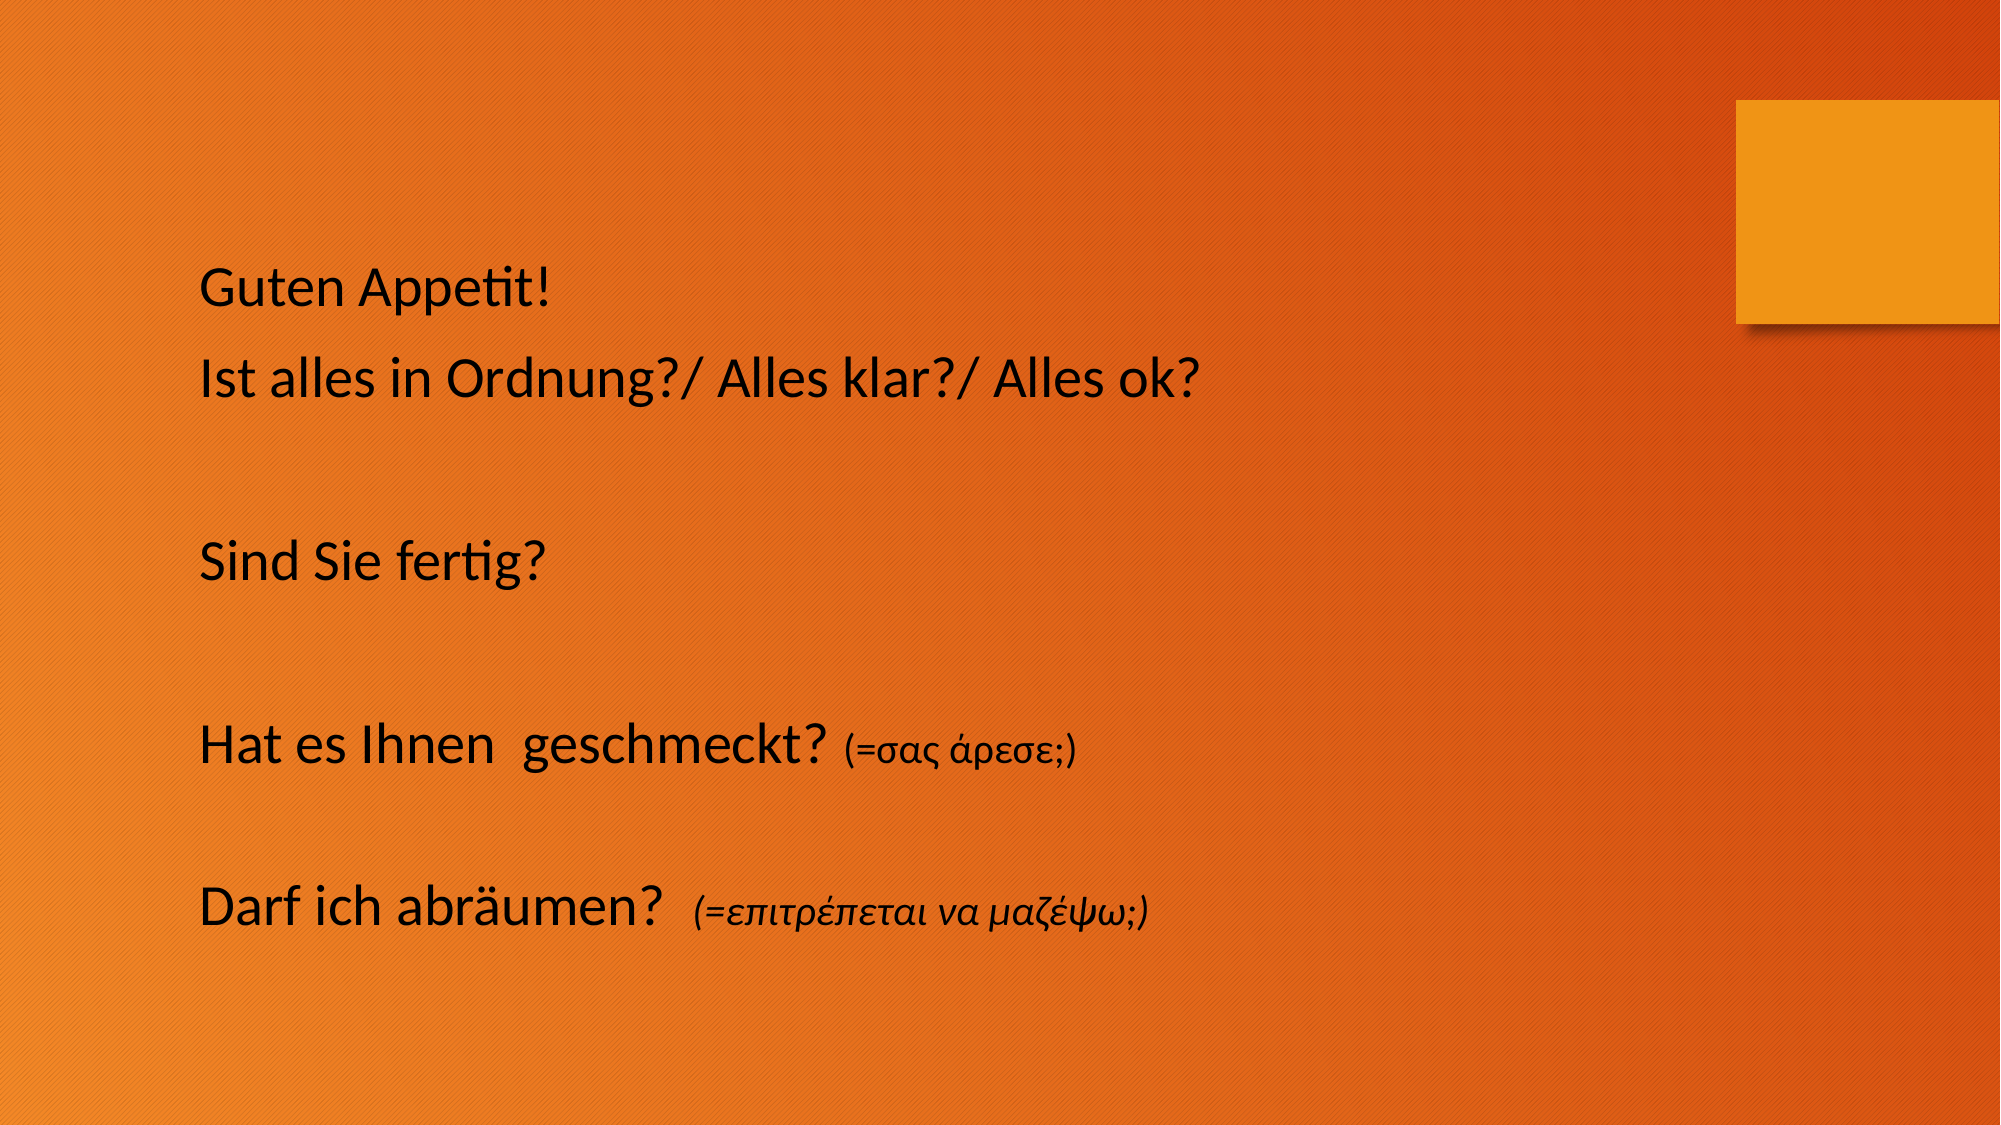

Guten Appetit!
Ist alles in Ordnung?/ Alles klar?/ Alles ok?
Sind Sie fertig?
Hat es Ihnen geschmeckt? (=σας άρεσε;)
Darf ich abräumen? (=επιτρέπεται να μαζέψω;)